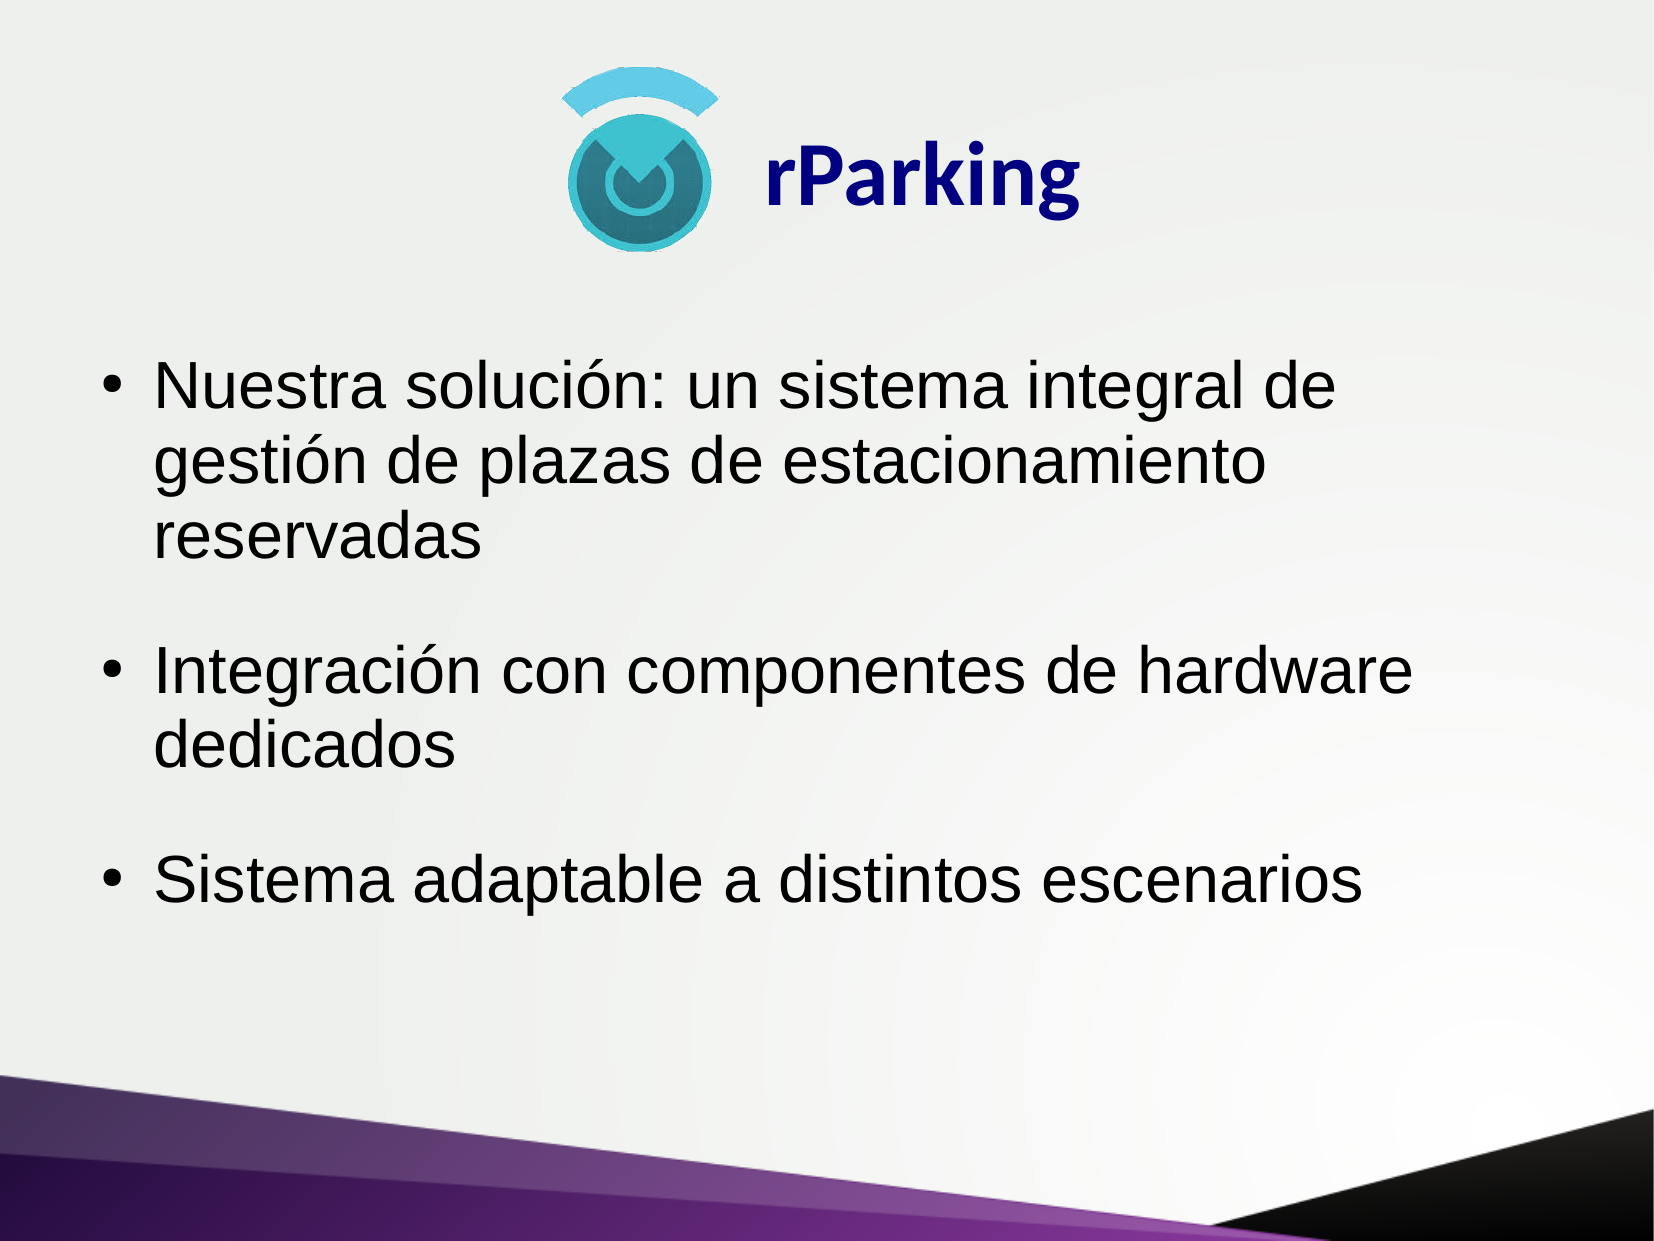

# rParking
Nuestra solución: un sistema integral de gestión de plazas de estacionamiento reservadas
Integración con componentes de hardware dedicados
Sistema adaptable a distintos escenarios